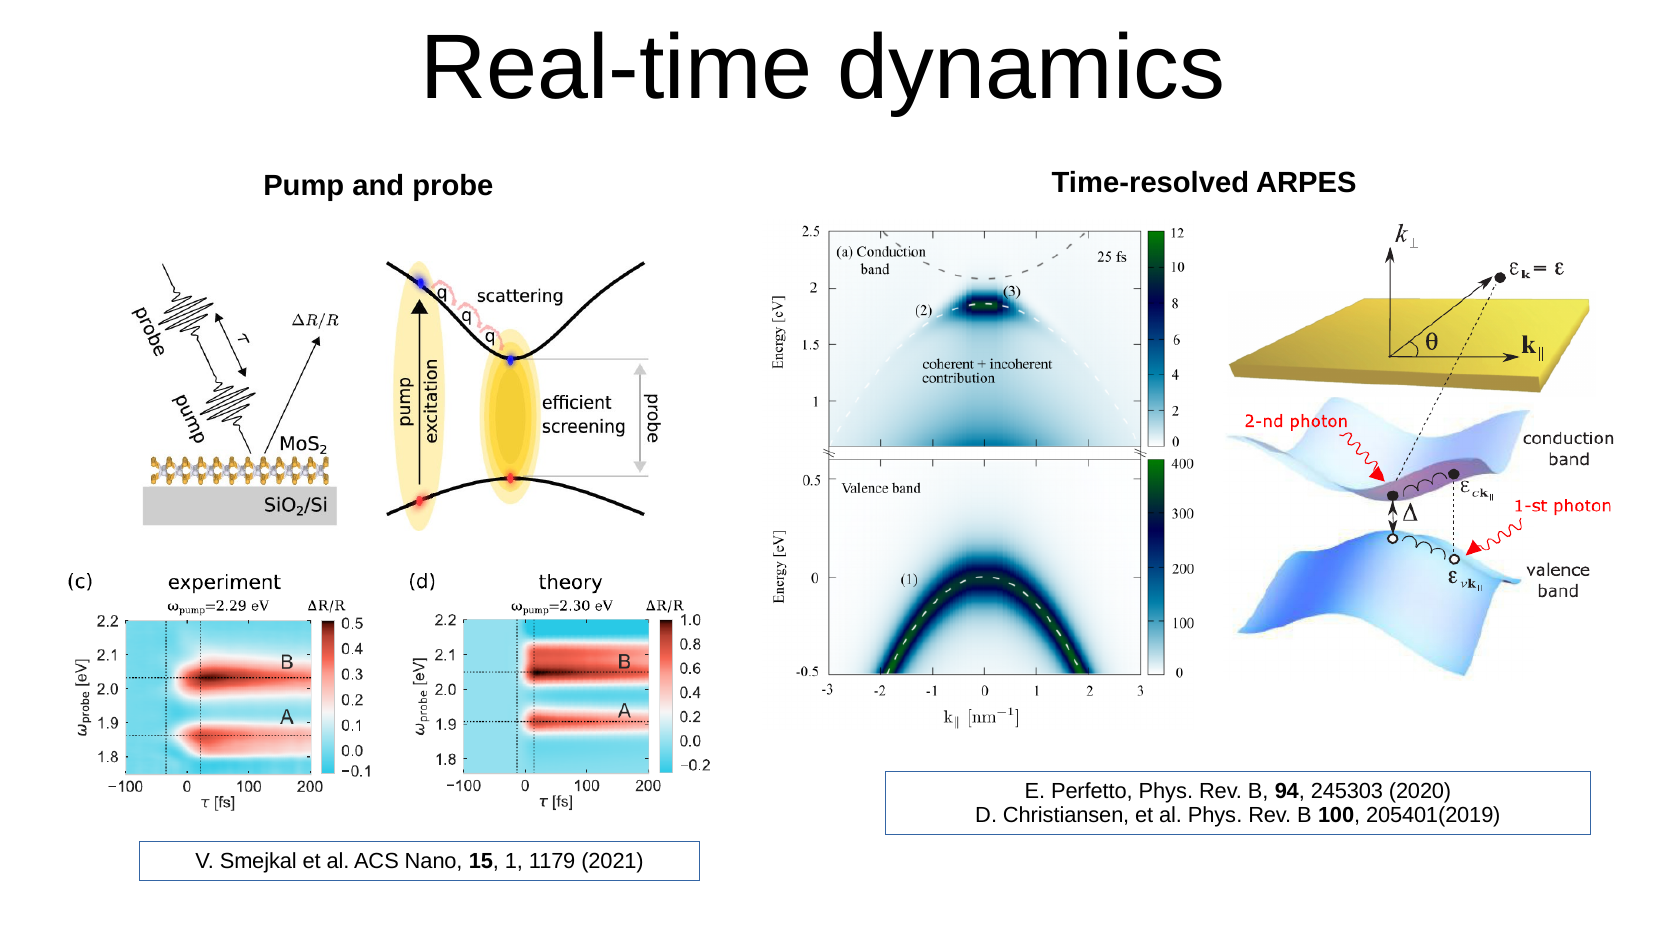

# Real-time dynamics
Time-resolved ARPES
Pump and probe
E. Perfetto, Phys. Rev. B, 94, 245303 (2020)
D. Christiansen, et al. Phys. Rev. B 100, 205401(2019)
V. Smejkal et al. ACS Nano, 15, 1, 1179 (2021)